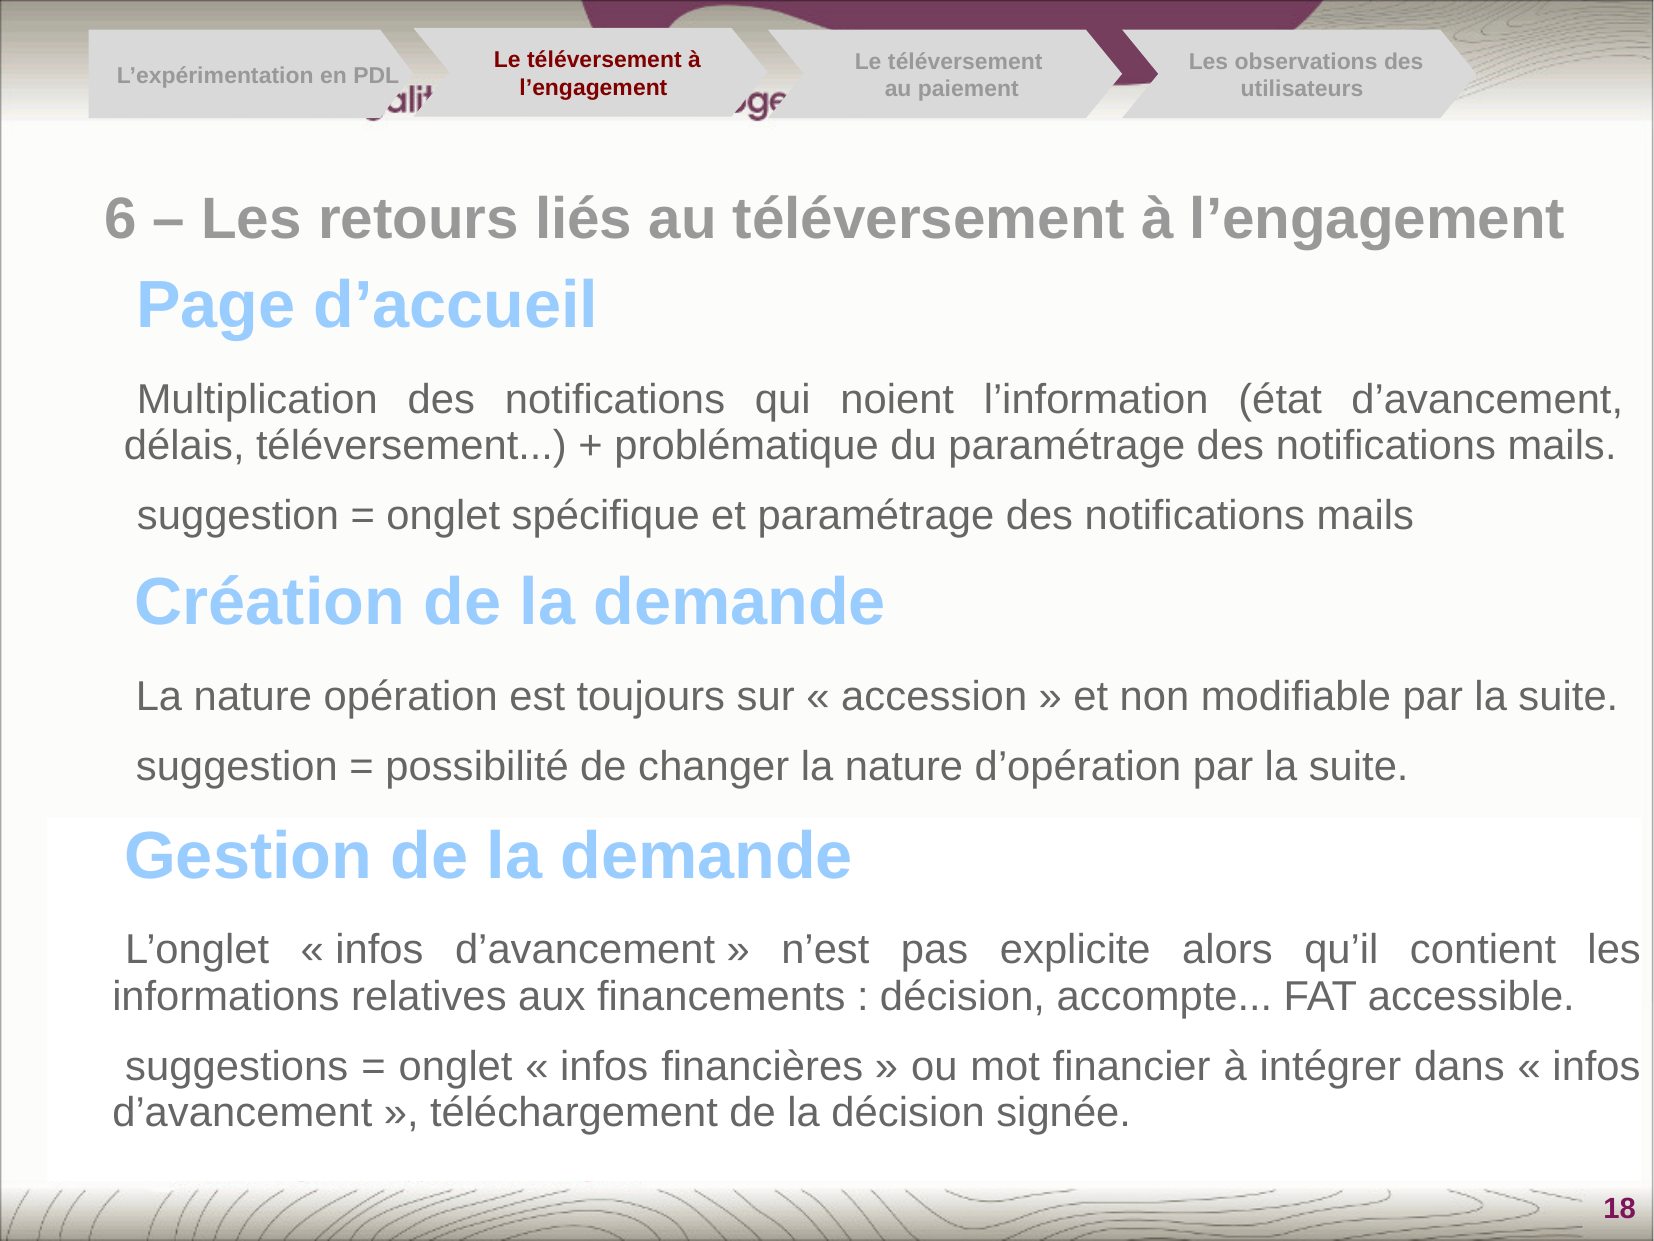

Le téléversement à l’engagement
L’expérimentation en PDL
Le téléversement
au paiement
Les observations des utilisateurs
# 6 – Les retours liés au téléversement à l’engagement
Page d’accueil
Multiplication des notifications qui noient l’information (état d’avancement, délais, téléversement...) + problématique du paramétrage des notifications mails.
suggestion = onglet spécifique et paramétrage des notifications mails
Création de la demande
La nature opération est toujours sur « accession » et non modifiable par la suite.
suggestion = possibilité de changer la nature d’opération par la suite.
Gestion de la demande
L’onglet « infos d’avancement » n’est pas explicite alors qu’il contient les informations relatives aux financements : décision, accompte... FAT accessible.
suggestions = onglet « infos financières » ou mot financier à intégrer dans « infos d’avancement », téléchargement de la décision signée.
DREAL Bretagne : Le logement locatif social - Données SISAL année 2013